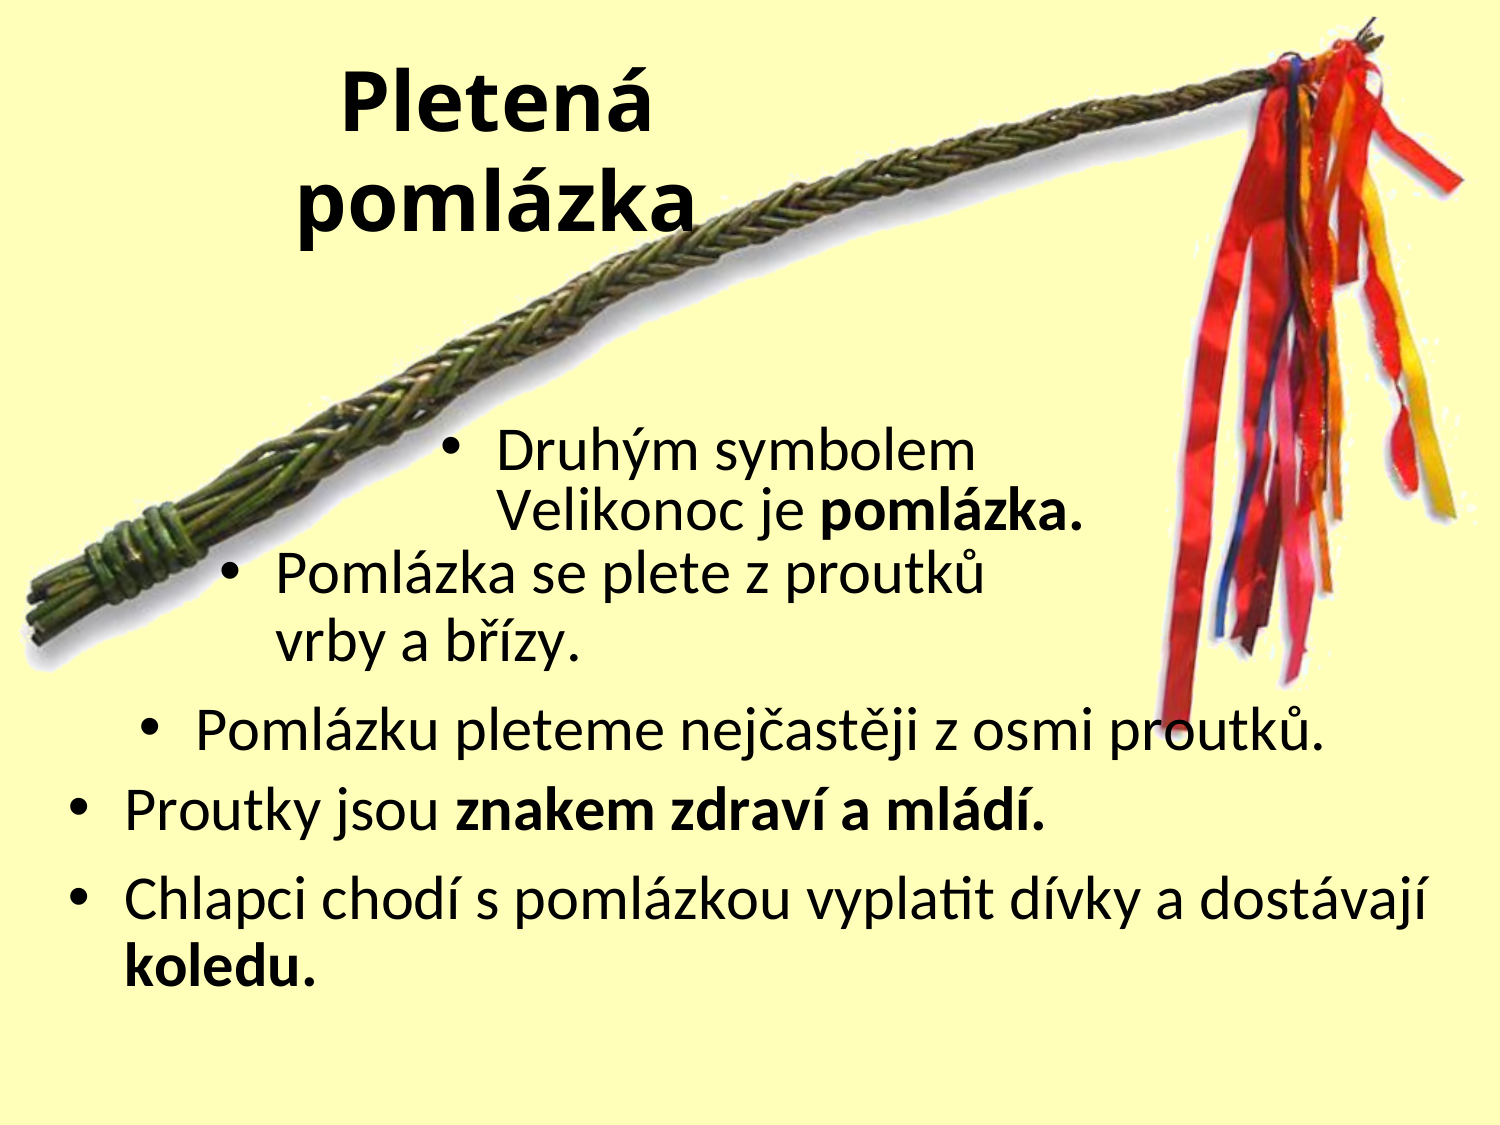

# Pletená pomlázka
Druhým symbolem Velikonoc je pomlázka.
Pomlázka se plete z proutků vrby a břízy.
Pomlázku pleteme nejčastěji z osmi proutků.
Proutky jsou znakem zdraví a mládí.
Chlapci chodí s pomlázkou vyplatit dívky a dostávají koledu.